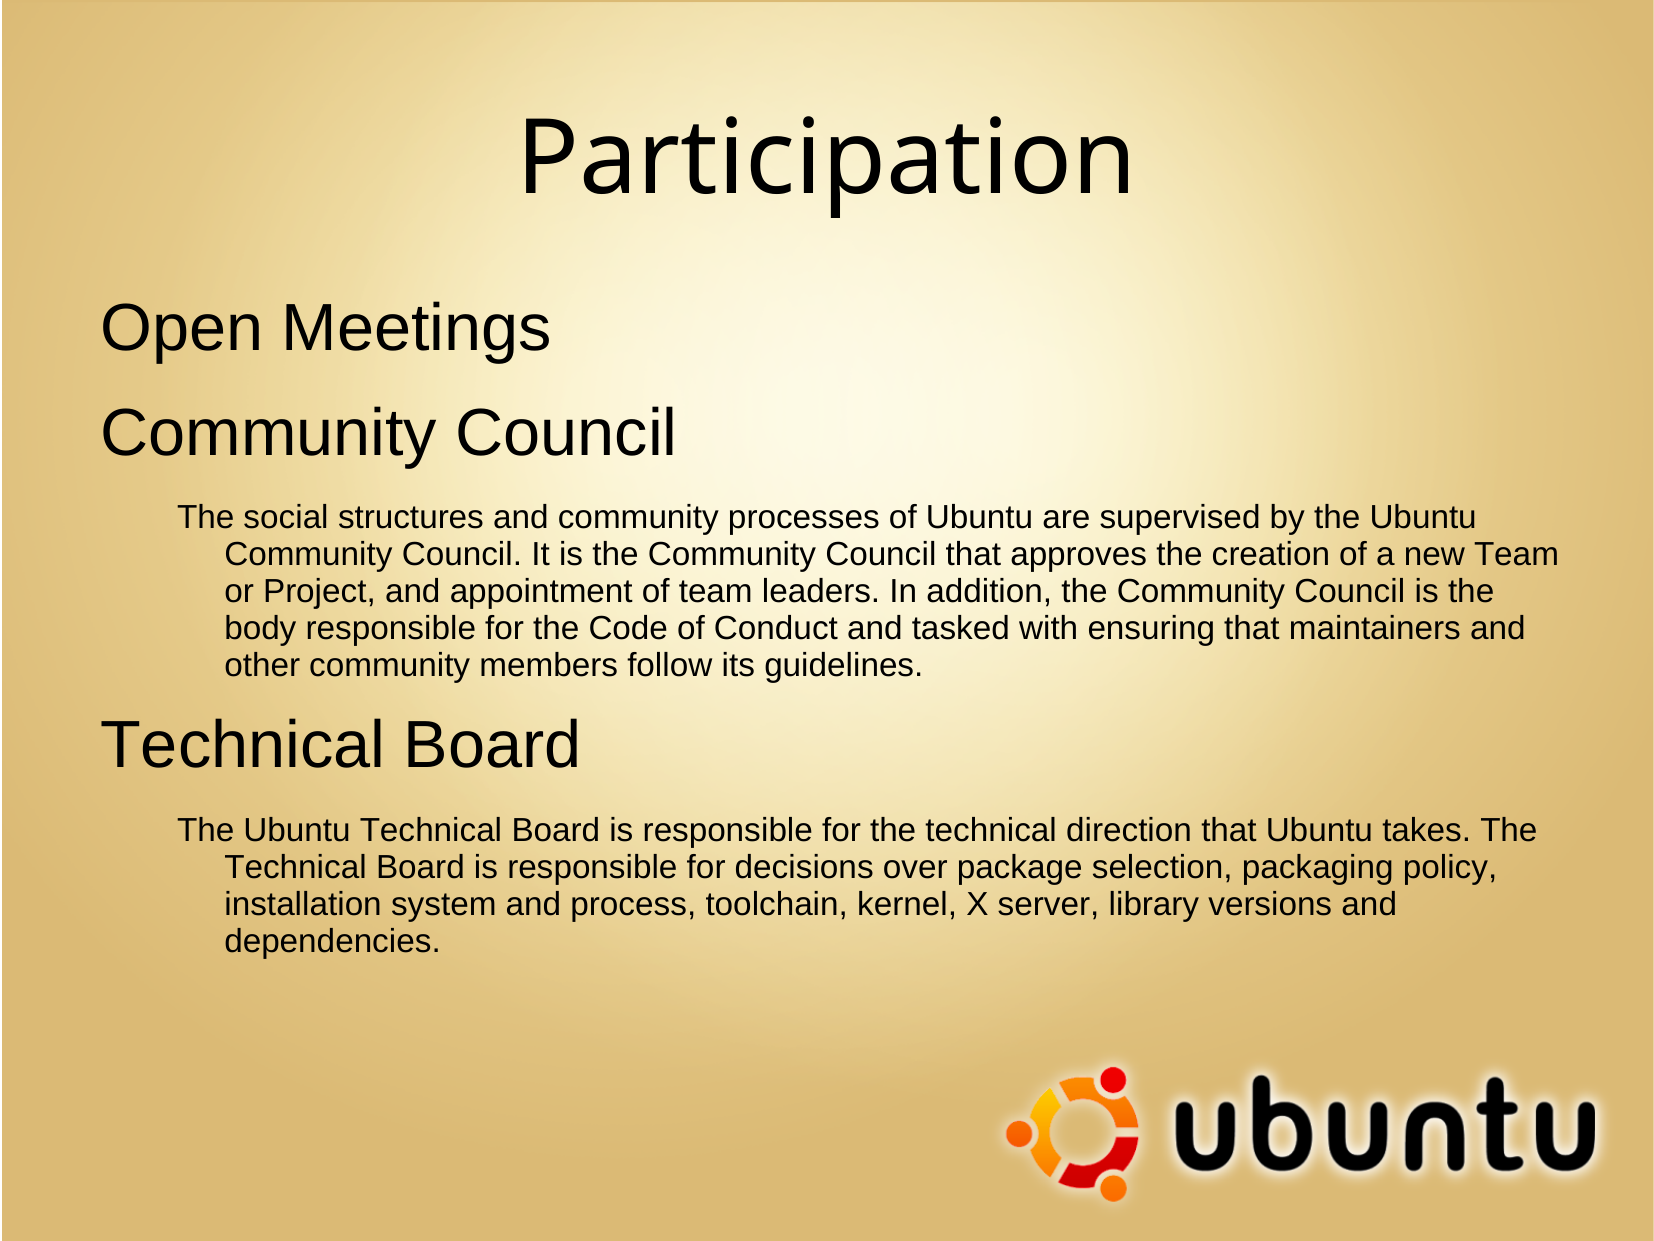

# Participation
Open Meetings
Community Council
The social structures and community processes of Ubuntu are supervised by the Ubuntu Community Council. It is the Community Council that approves the creation of a new Team or Project, and appointment of team leaders. In addition, the Community Council is the body responsible for the Code of Conduct and tasked with ensuring that maintainers and other community members follow its guidelines.
Technical Board
The Ubuntu Technical Board is responsible for the technical direction that Ubuntu takes. The Technical Board is responsible for decisions over package selection, packaging policy, installation system and process, toolchain, kernel, X server, library versions and dependencies.